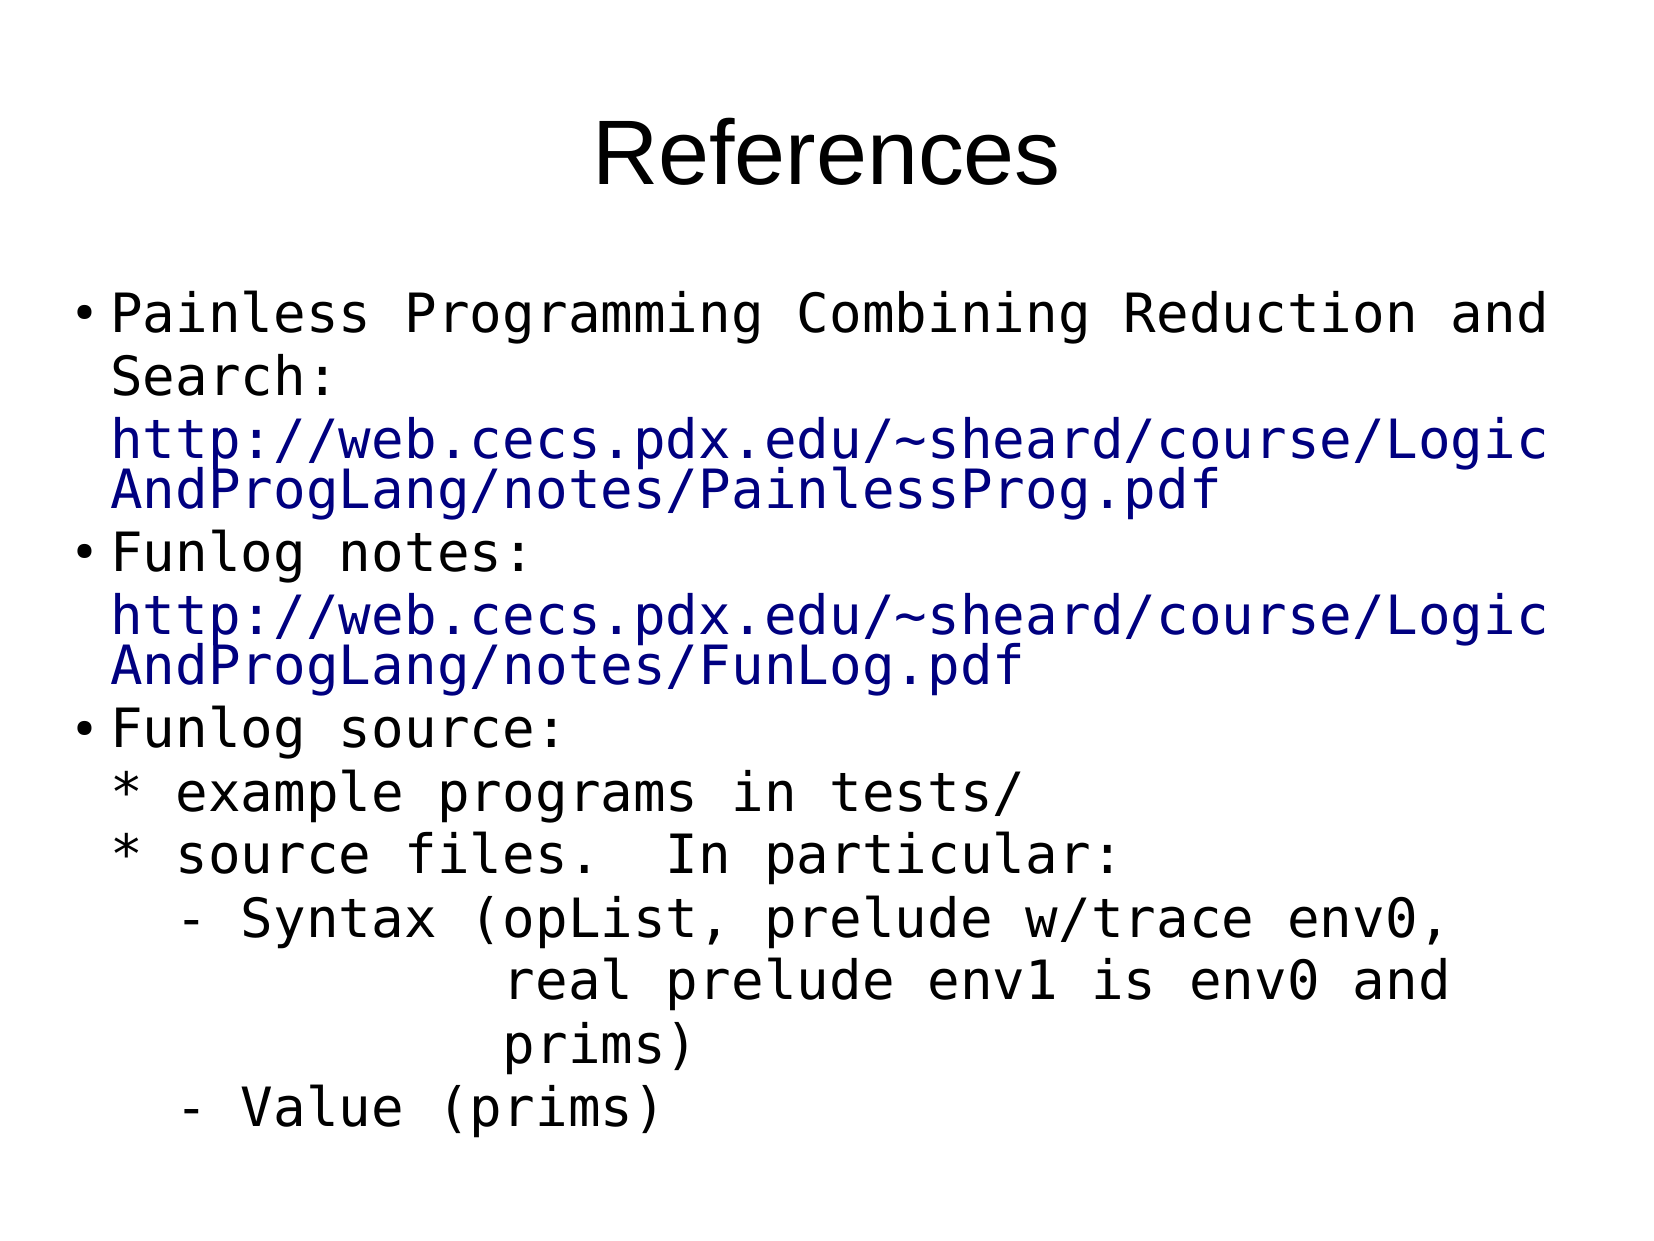

# References
Painless Programming Combining Reduction and Search: http://web.cecs.pdx.edu/~sheard/course/LogicAndProgLang/notes/PainlessProg.pdf
Funlog notes:
http://web.cecs.pdx.edu/~sheard/course/LogicAndProgLang/notes/FunLog.pdf
Funlog source:
* example programs in tests/
* source files. In particular:
 - Syntax (opList, prelude w/trace env0,
 real prelude env1 is env0 and
 prims)
 - Value (prims)